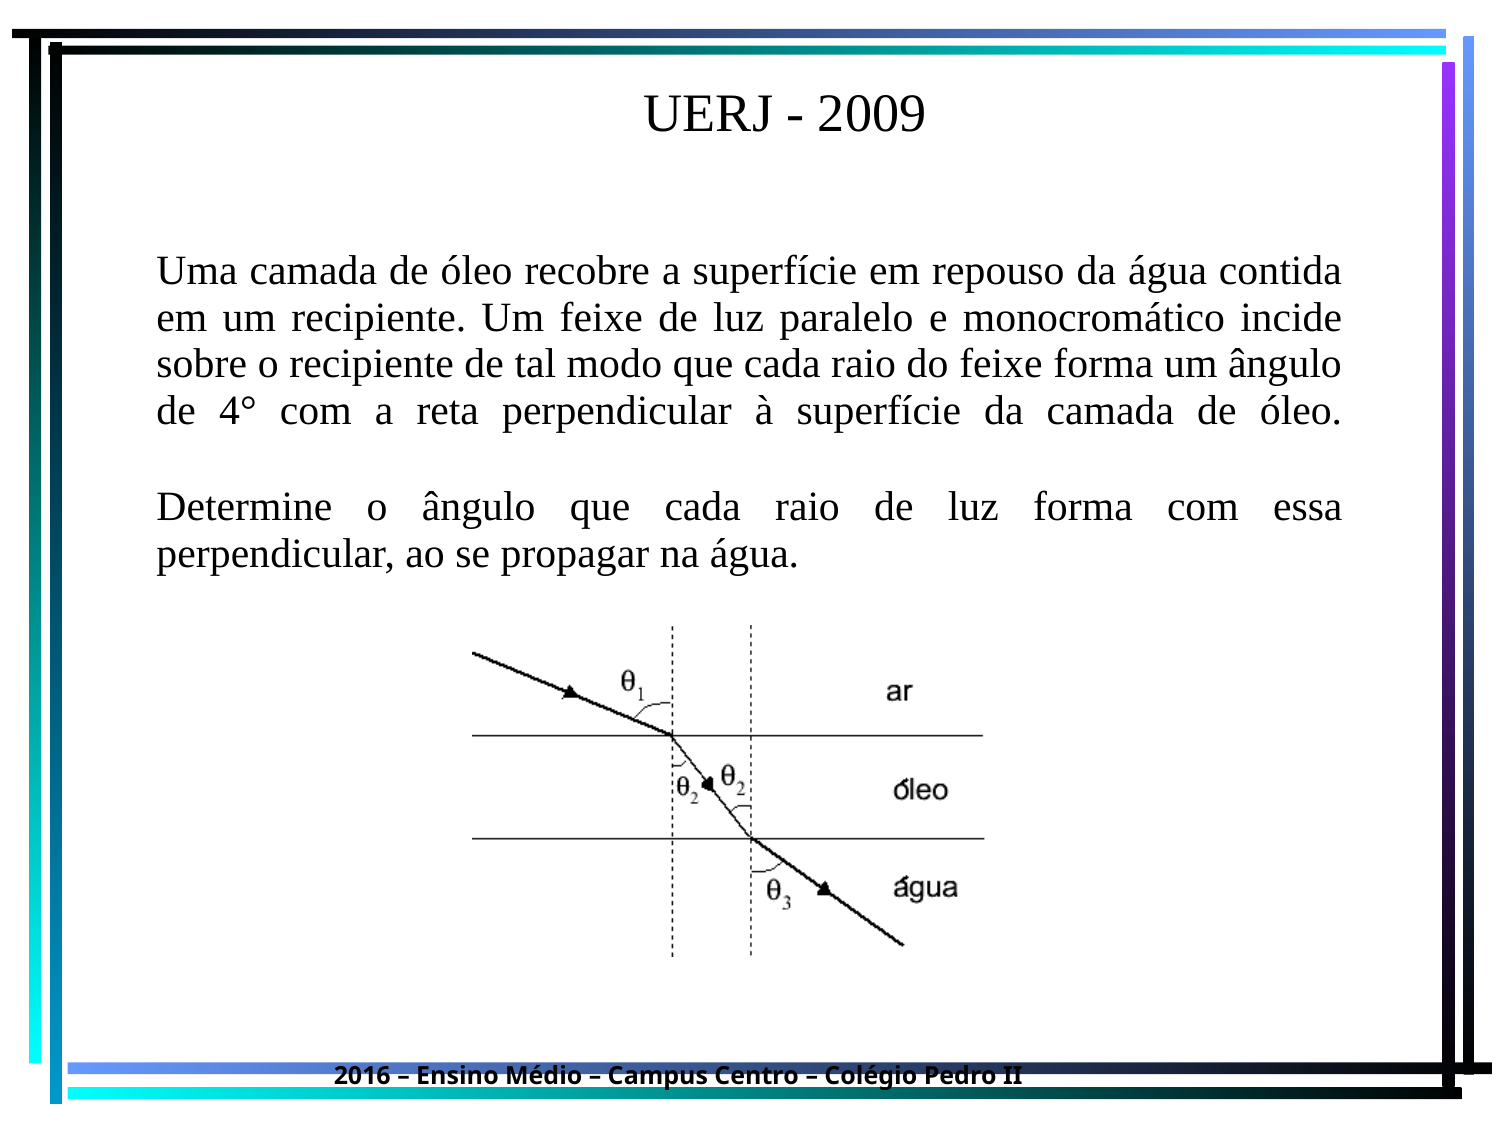

# UERJ - 2009
Uma camada de óleo recobre a superfície em repouso da água contida em um recipiente. Um feixe de luz paralelo e monocromático incide sobre o recipiente de tal modo que cada raio do feixe forma um ângulo de 4° com a reta perpendicular à superfície da camada de óleo.
Determine o ângulo que cada raio de luz forma com essa perpendicular, ao se propagar na água.
2016 – Ensino Médio – Campus Centro – Colégio Pedro II